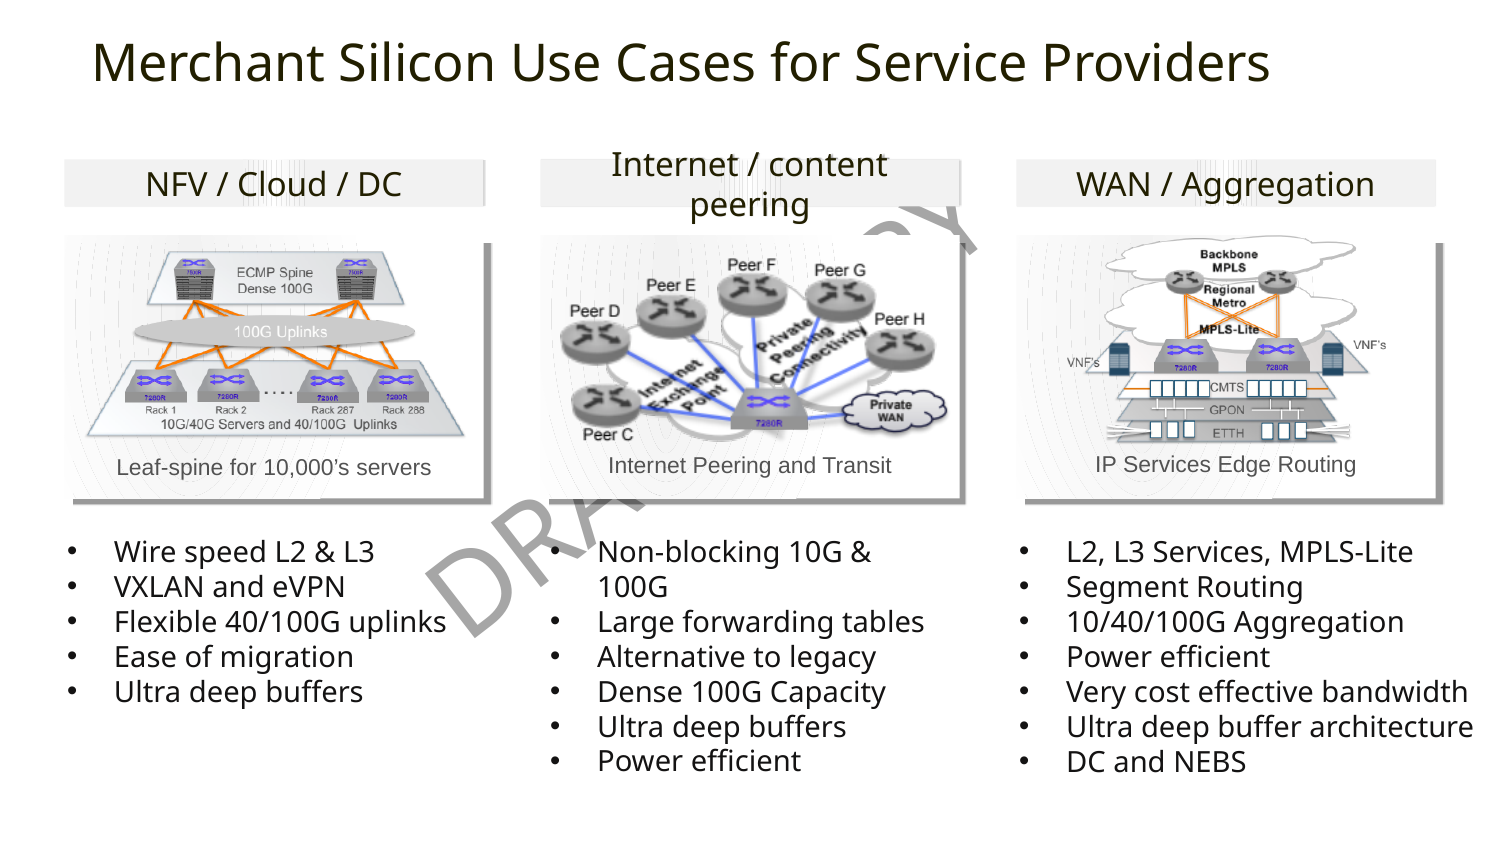

# Merchant Silicon Use Cases for Service Providers
NFV / Cloud / DC
Internet / content peering
WAN / Aggregation
IP Services Edge Routing
Internet Peering and Transit
Leaf-spine for 10,000’s servers
Wire speed L2 & L3
VXLAN and eVPN
Flexible 40/100G uplinks
Ease of migration
Ultra deep buffers
Non-blocking 10G & 100G
Large forwarding tables
Alternative to legacy
Dense 100G Capacity
Ultra deep buffers
Power efficient
L2, L3 Services, MPLS-Lite
Segment Routing
10/40/100G Aggregation
Power efficient
Very cost effective bandwidth
Ultra deep buffer architecture
DC and NEBS